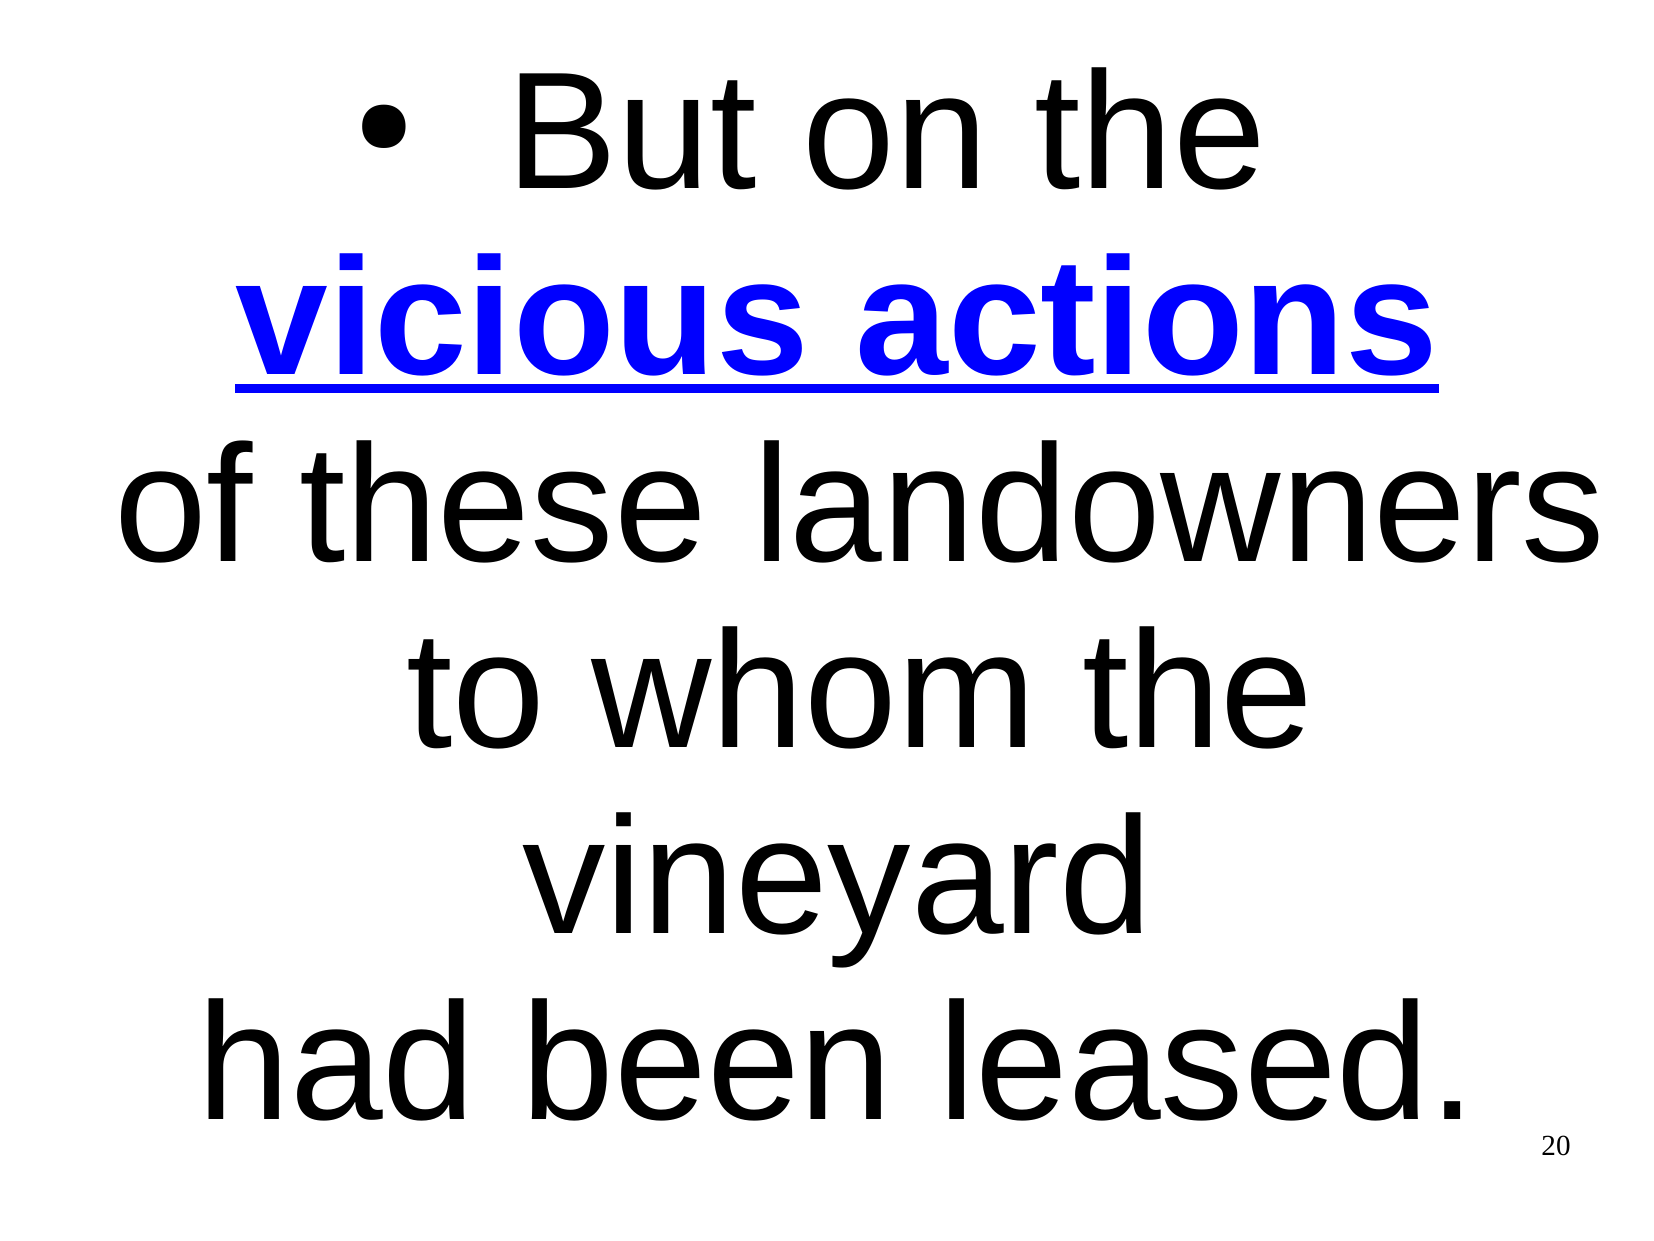

# But on the vicious actions of these landowners to whom the vineyard had been leased.
20